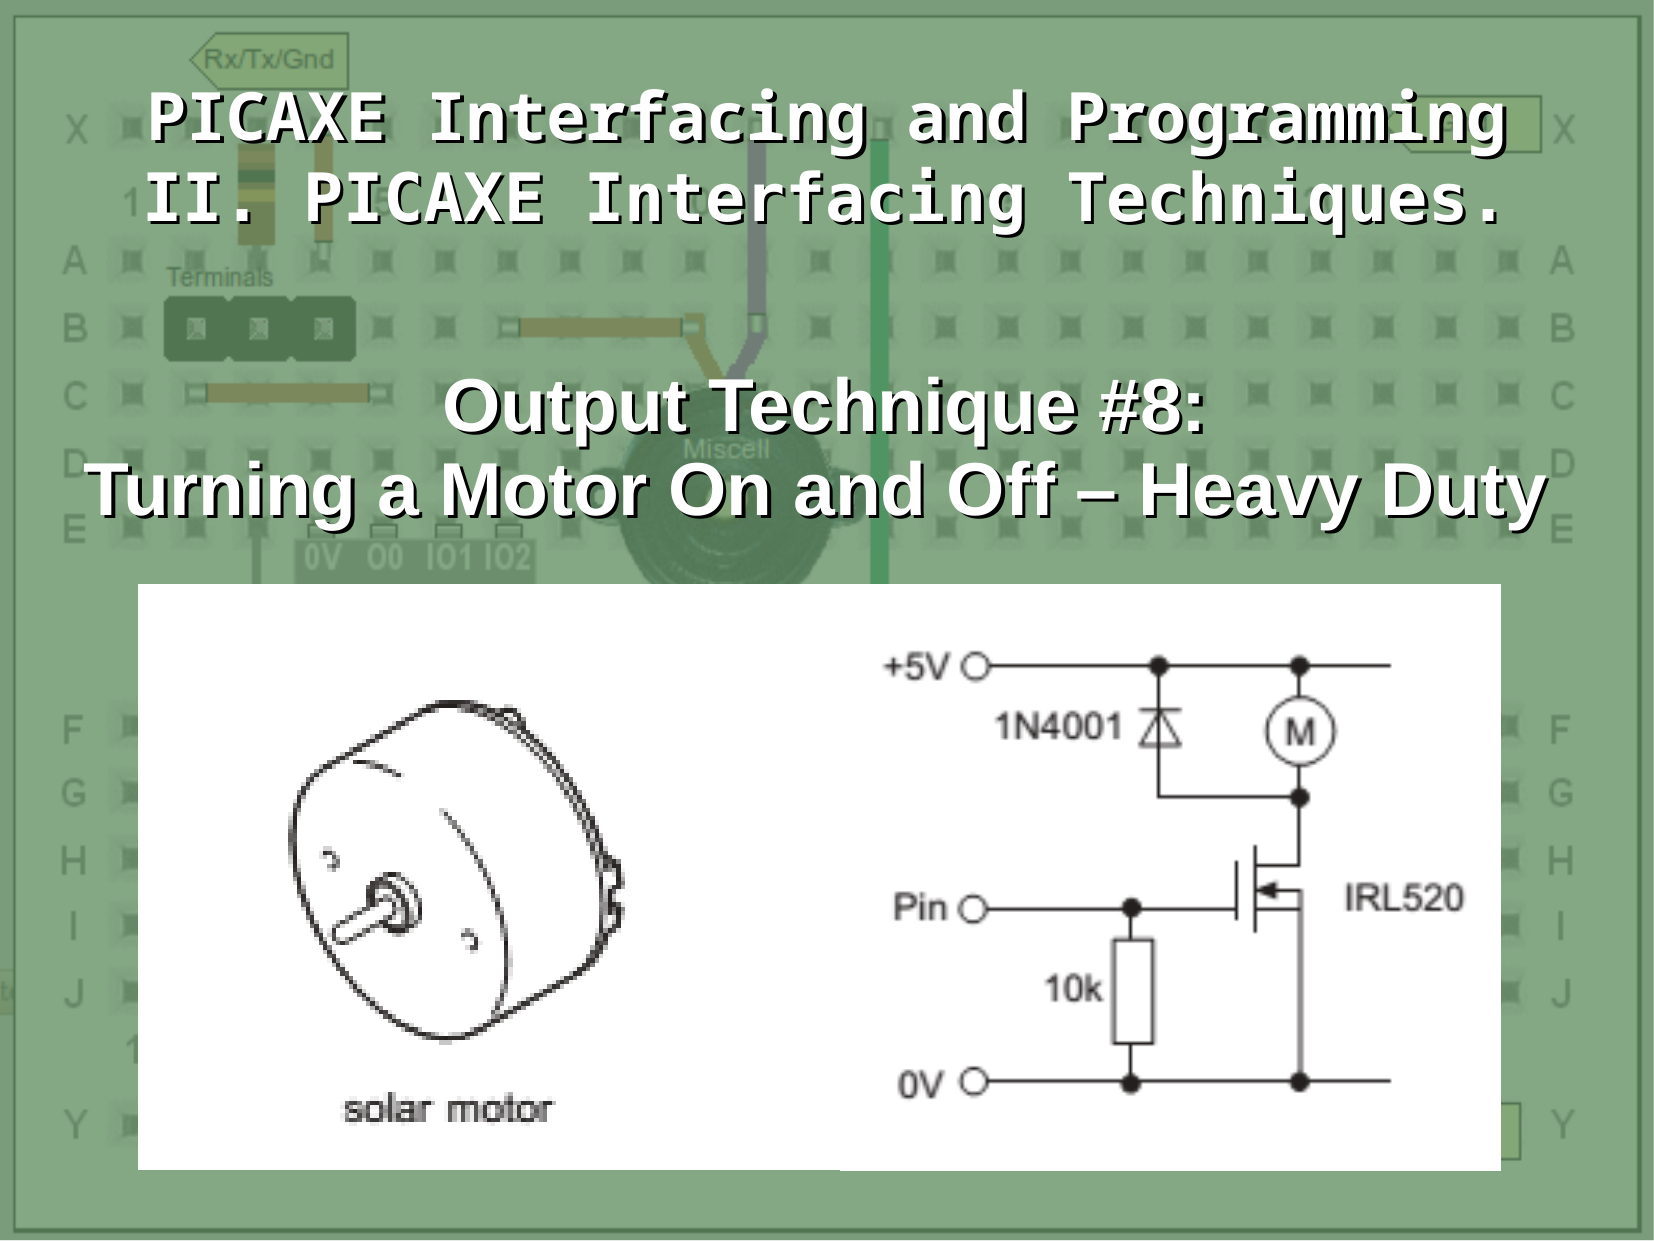

# PICAXE Interfacing and Programming II. PICAXE Interfacing Techniques.
 Output Technique #8:
Turning a Motor On and Off – Heavy Duty